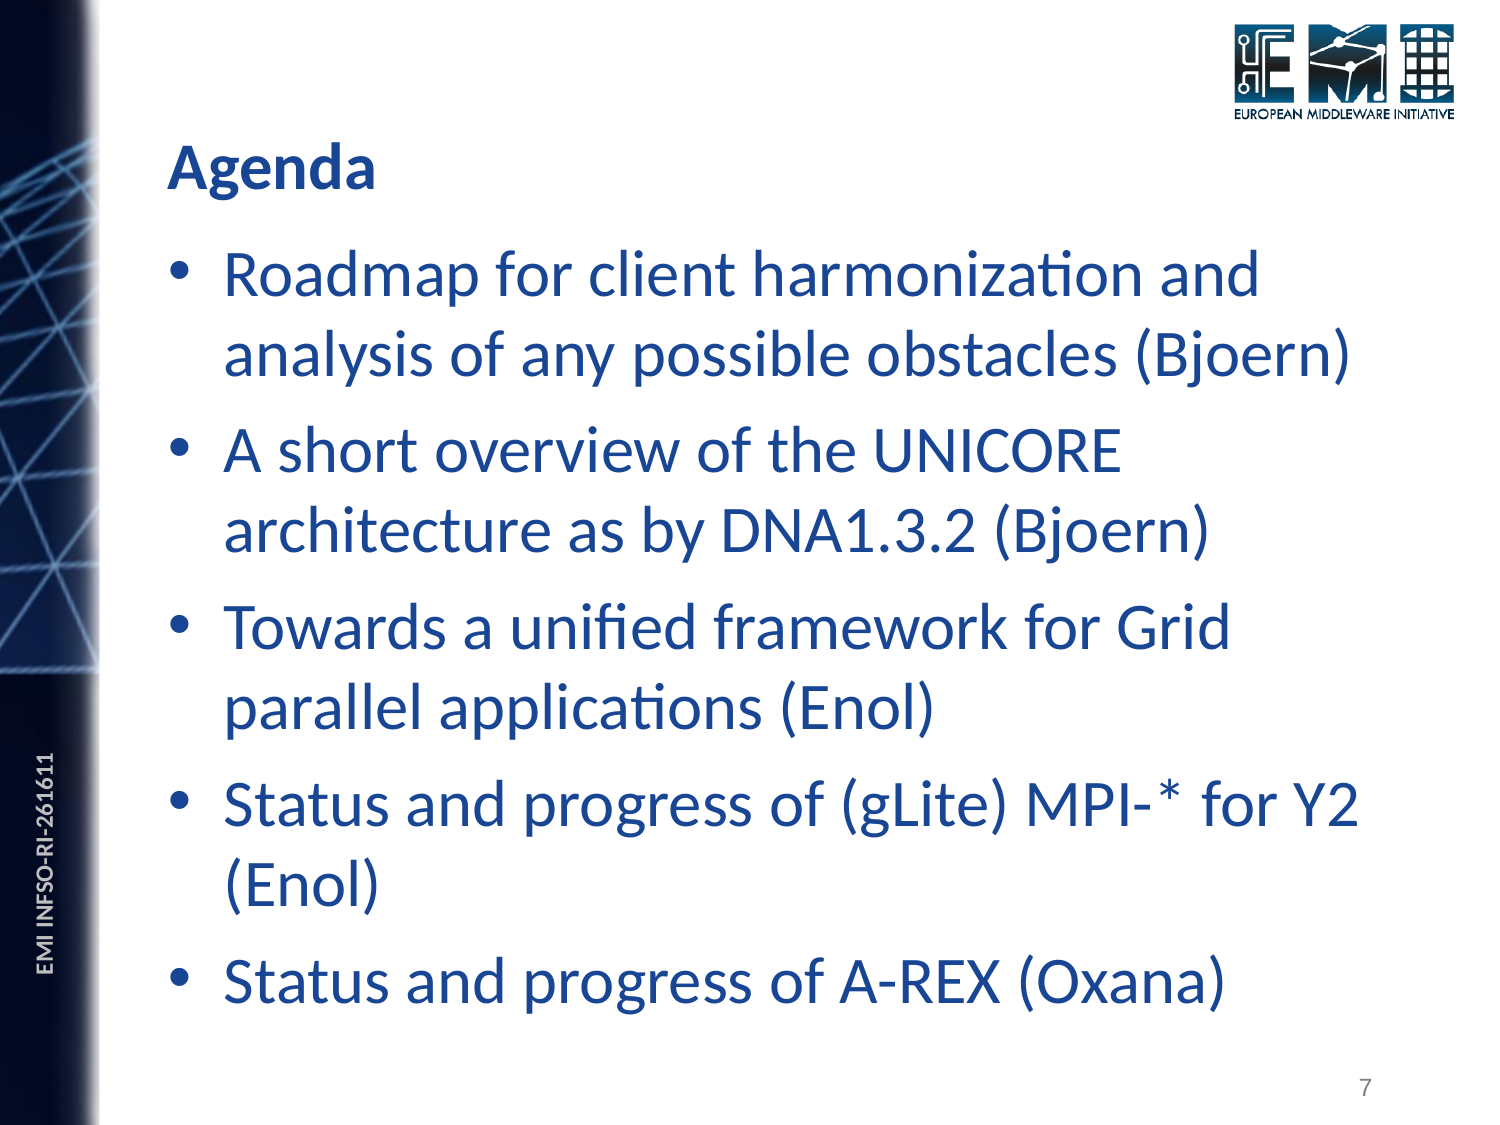

Agenda
# Roadmap for client harmonization and analysis of any possible obstacles (Bjoern)
A short overview of the UNICORE architecture as by DNA1.3.2 (Bjoern)
Towards a unified framework for Grid parallel applications (Enol)
Status and progress of (gLite) MPI-* for Y2 (Enol)
Status and progress of A-REX (Oxana)